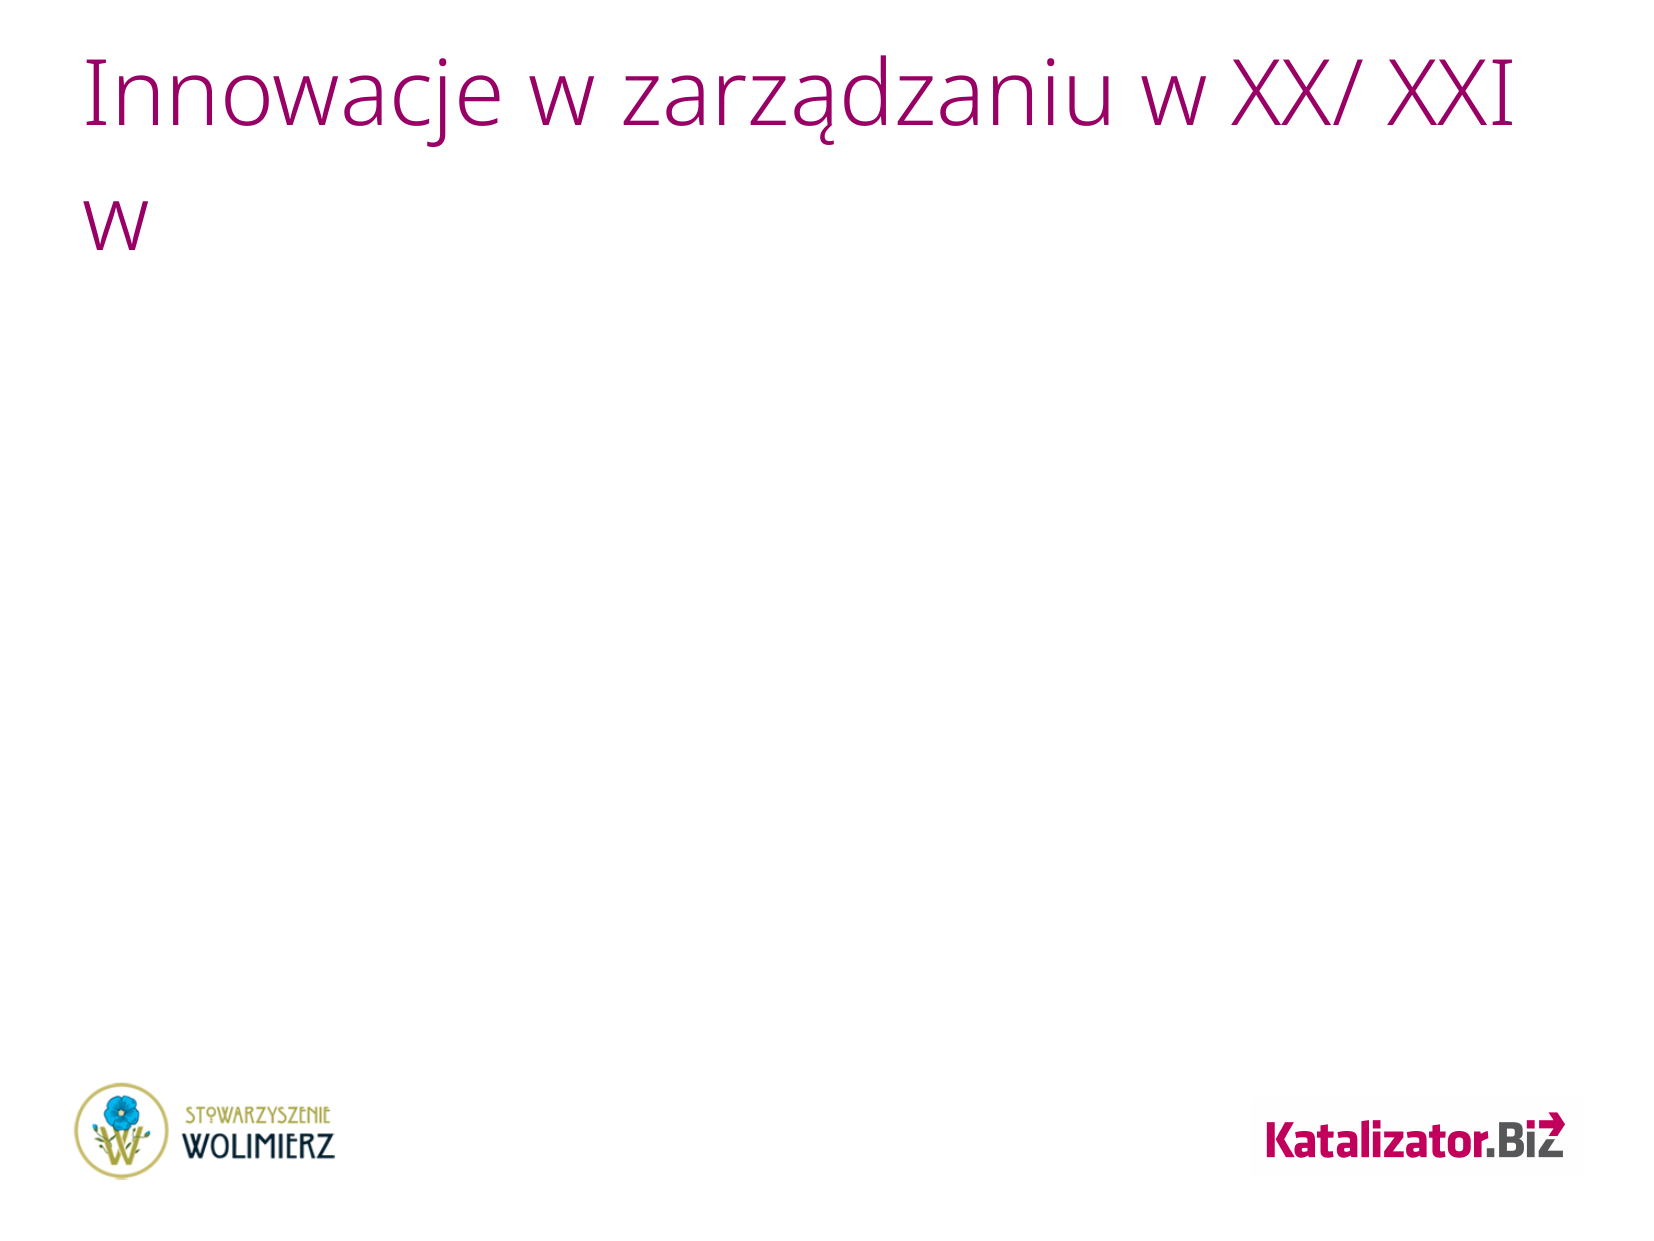

# Innowacje w zarządzaniu w XX/ XXI w